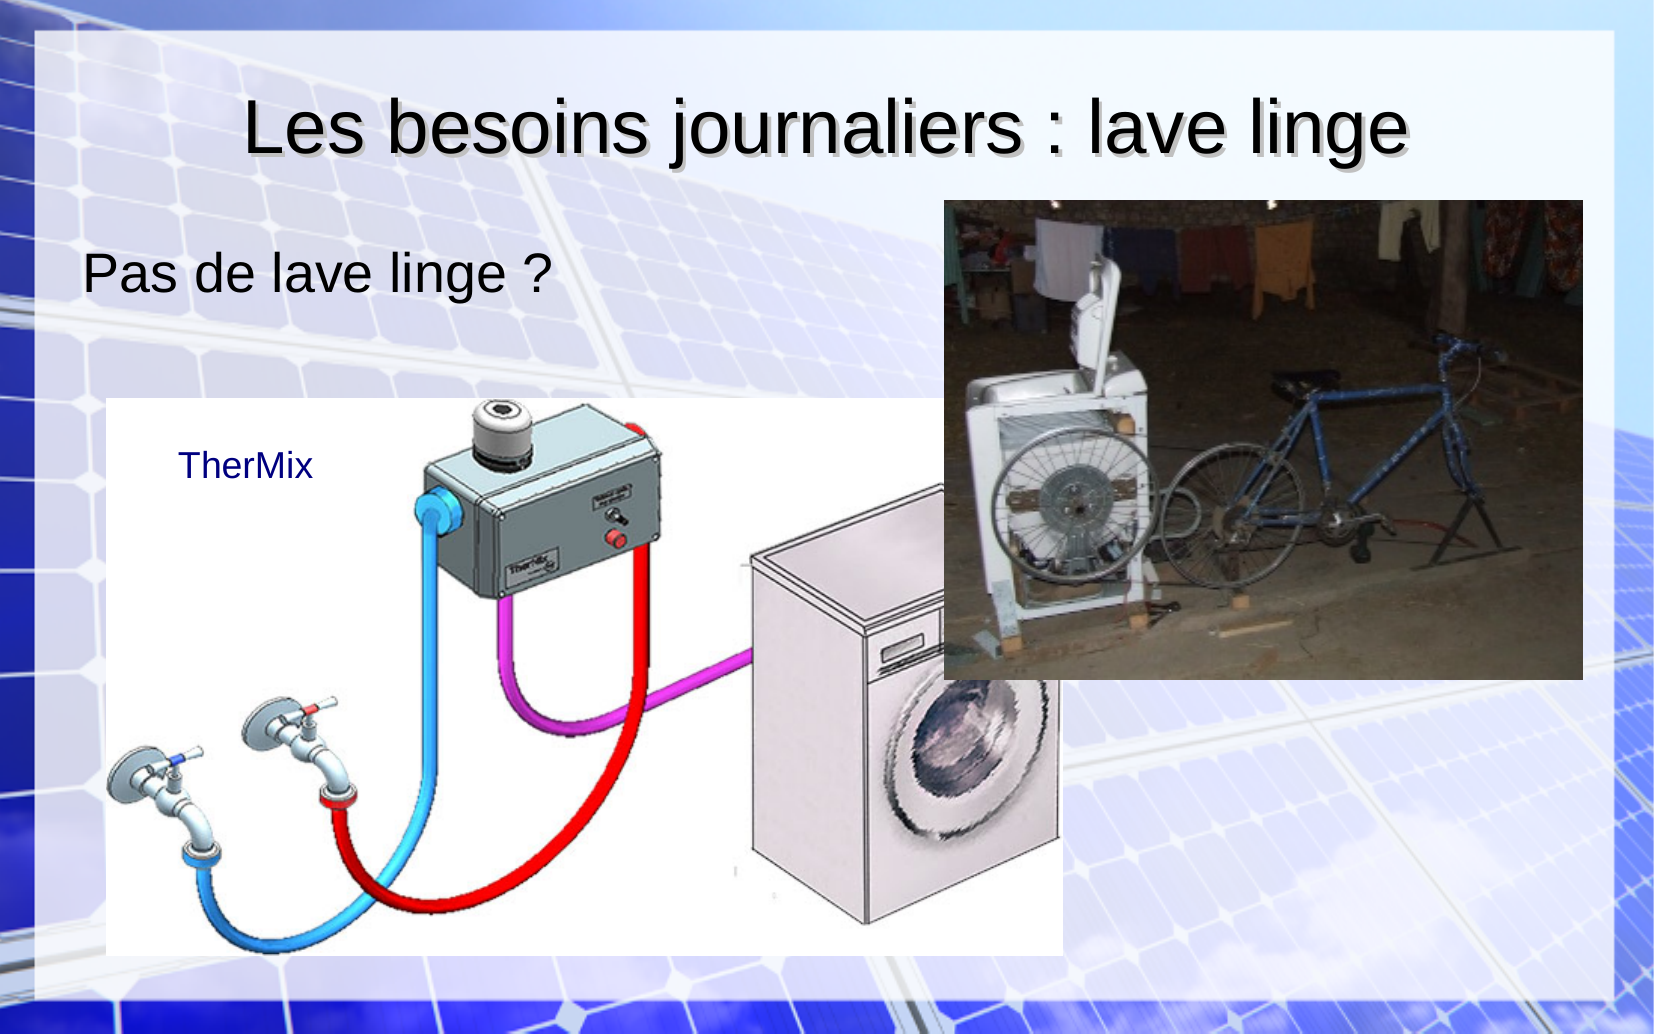

# Les besoins journaliers : lave linge
Pas de lave linge ?
 TherMix